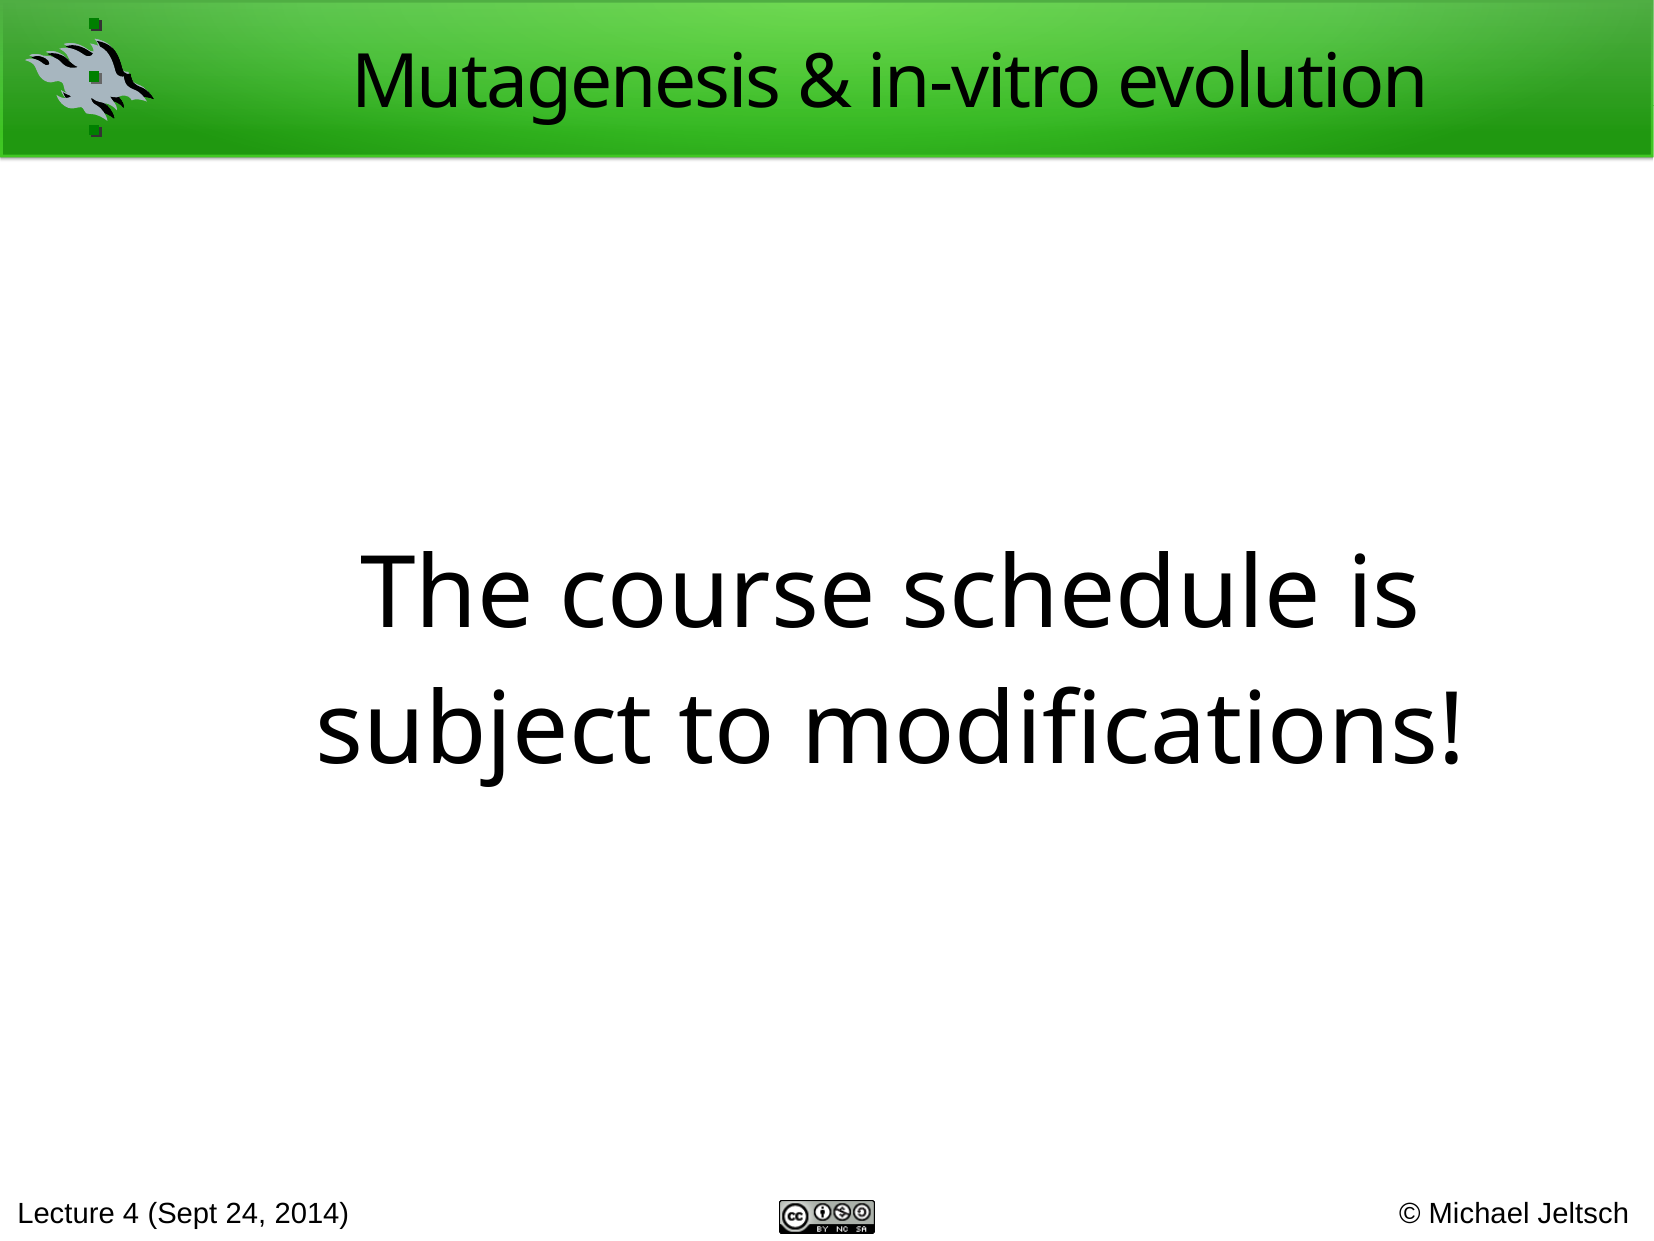

# Mutagenesis & in-vitro evolution
The course schedule is
subject to modifications!